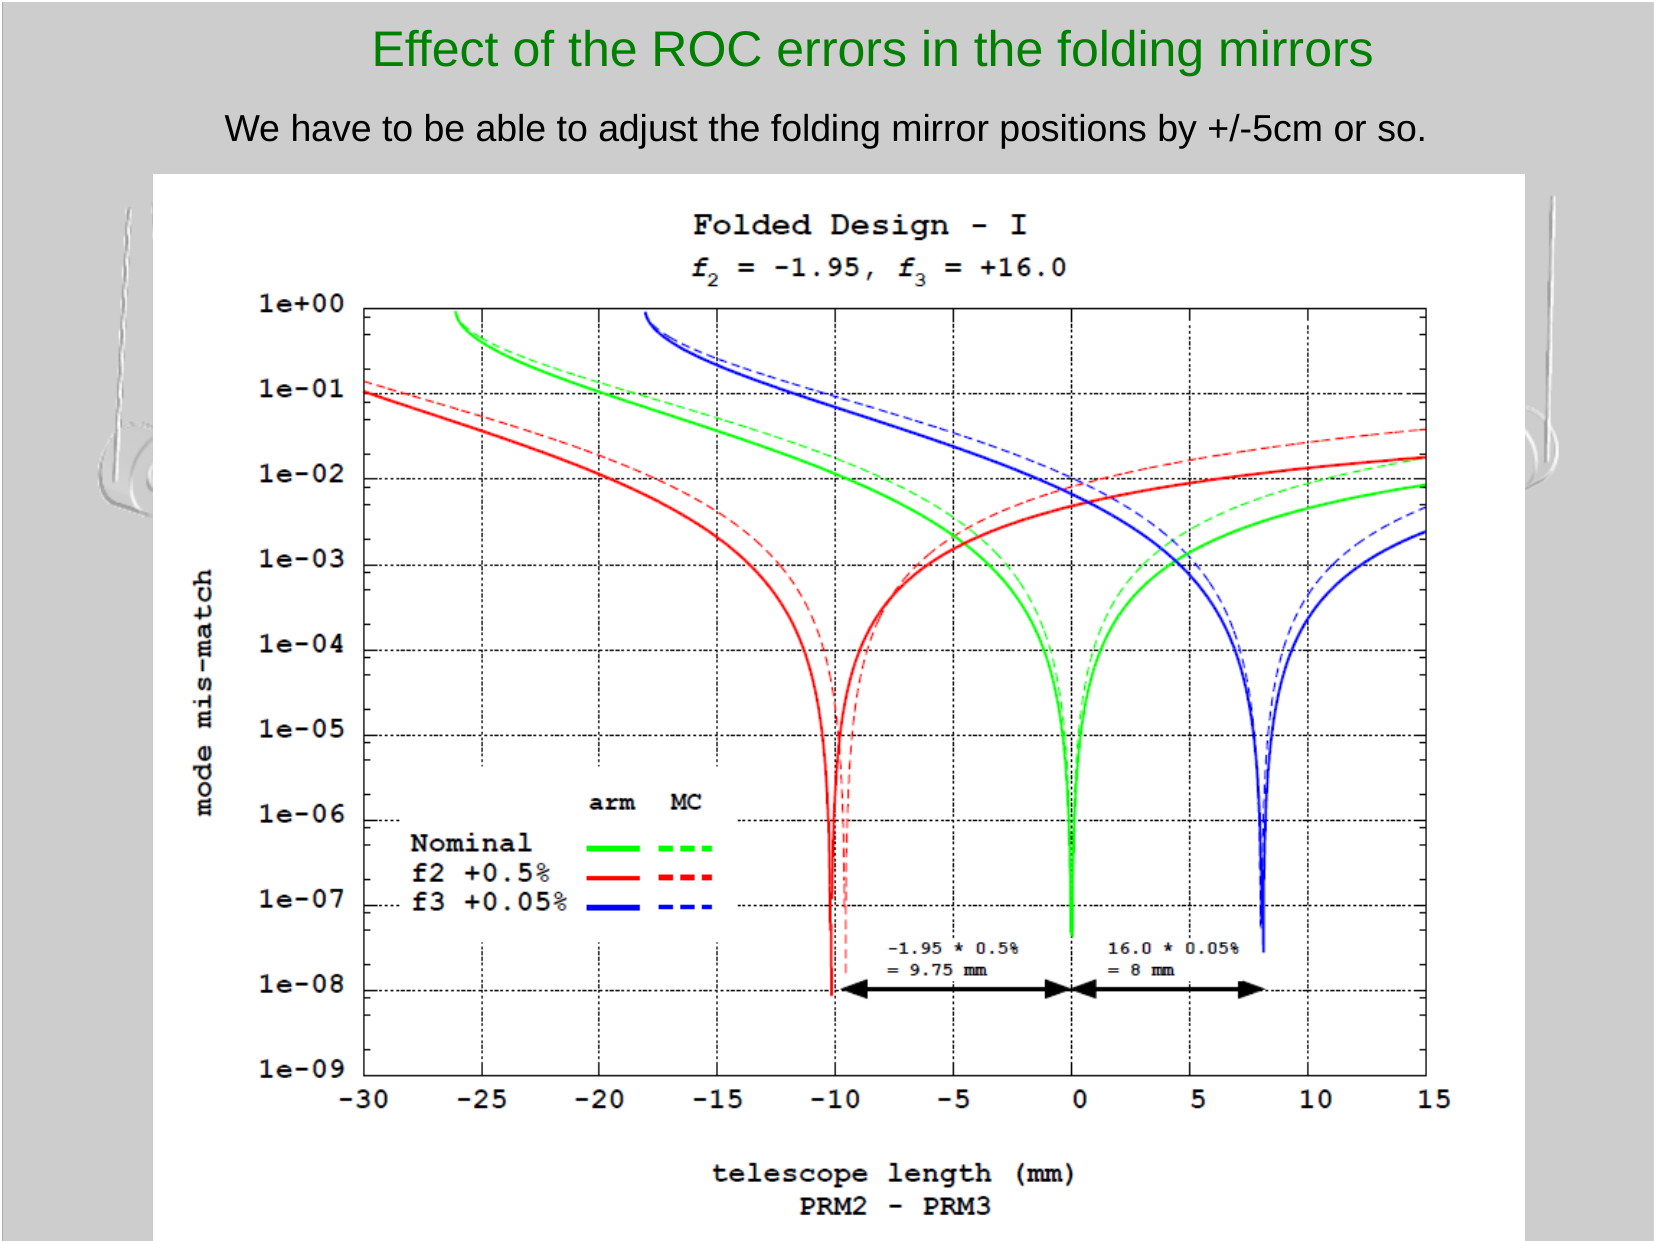

Effect of the ROC errors in the folding mirrors
We have to be able to adjust the folding mirror positions by +/-5cm or so.